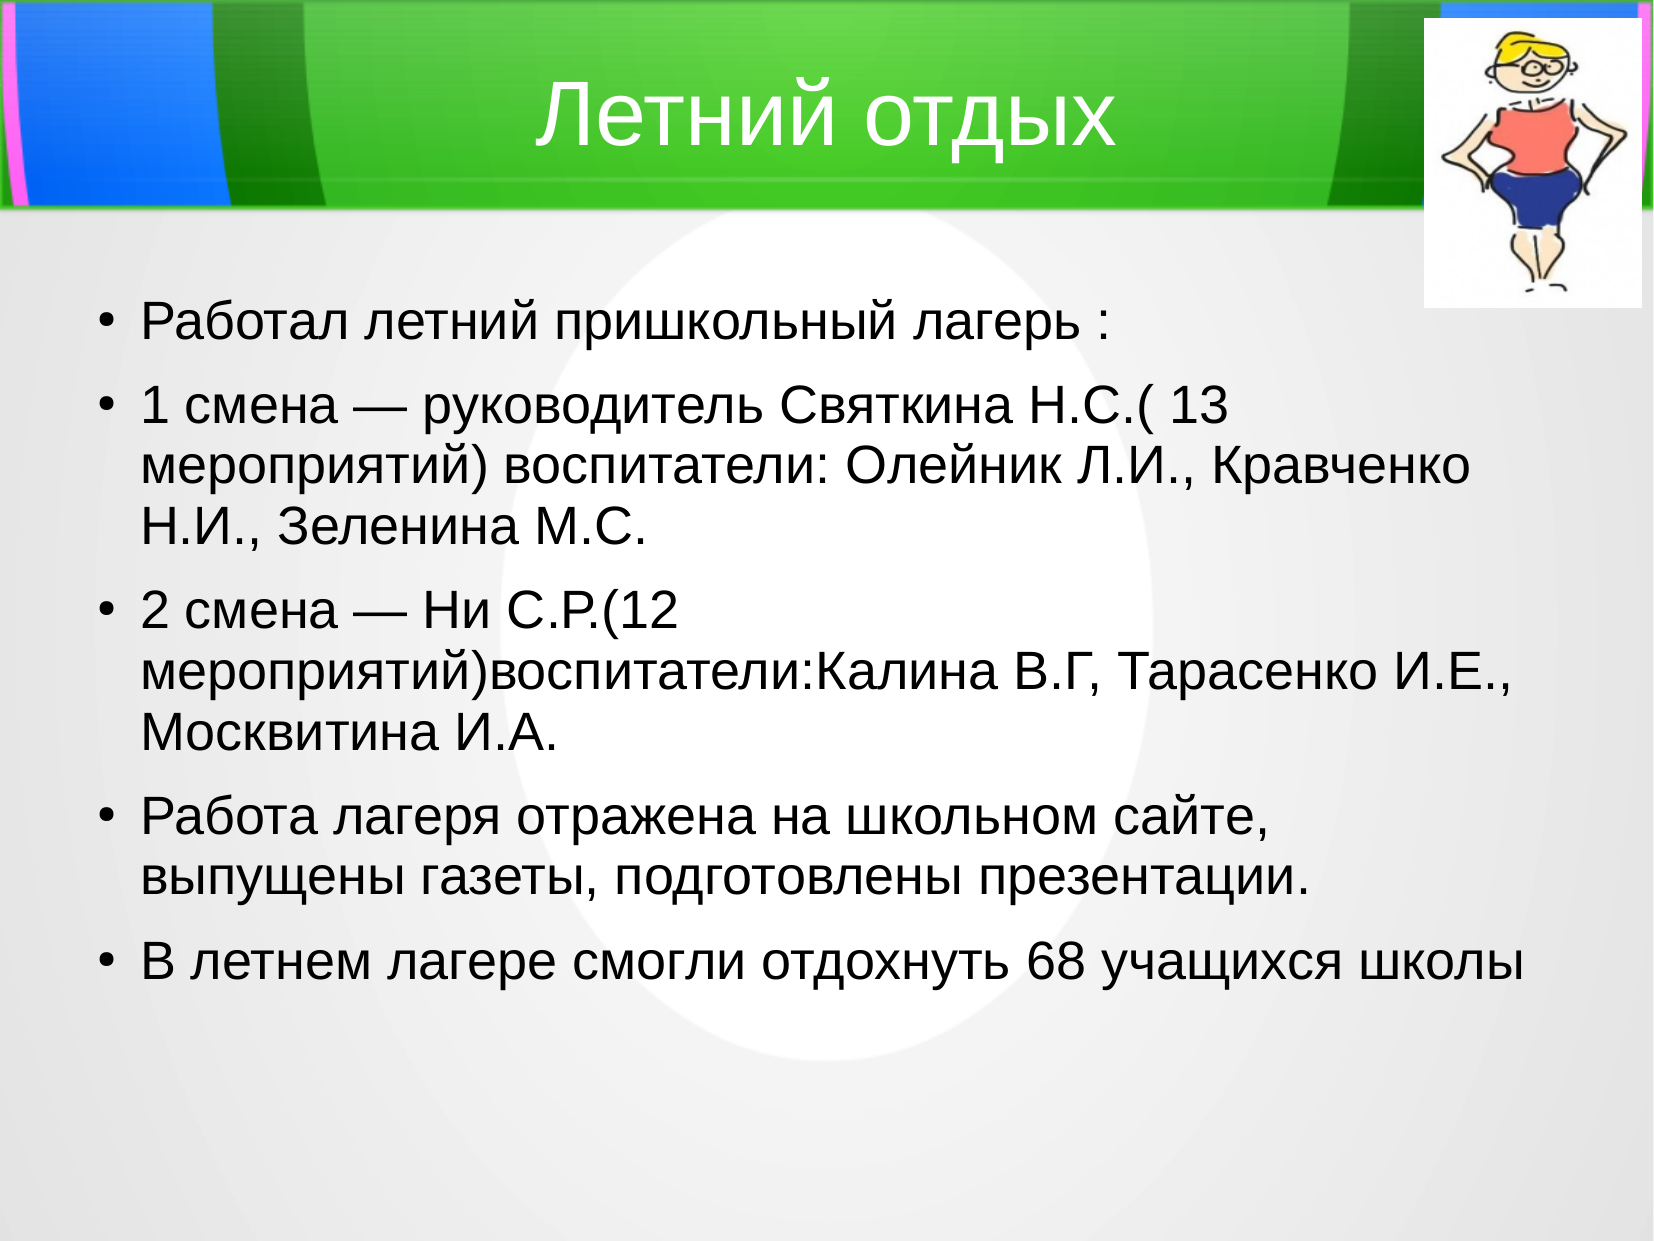

# Летний отдых
Работал летний пришкольный лагерь :
1 смена — руководитель Святкина Н.С.( 13 мероприятий) воспитатели: Олейник Л.И., Кравченко Н.И., Зеленина М.С.
2 смена — Ни С.Р.(12 мероприятий)воспитатели:Калина В.Г, Тарасенко И.Е., Москвитина И.А.
Работа лагеря отражена на школьном сайте, выпущены газеты, подготовлены презентации.
В летнем лагере смогли отдохнуть 68 учащихся школы